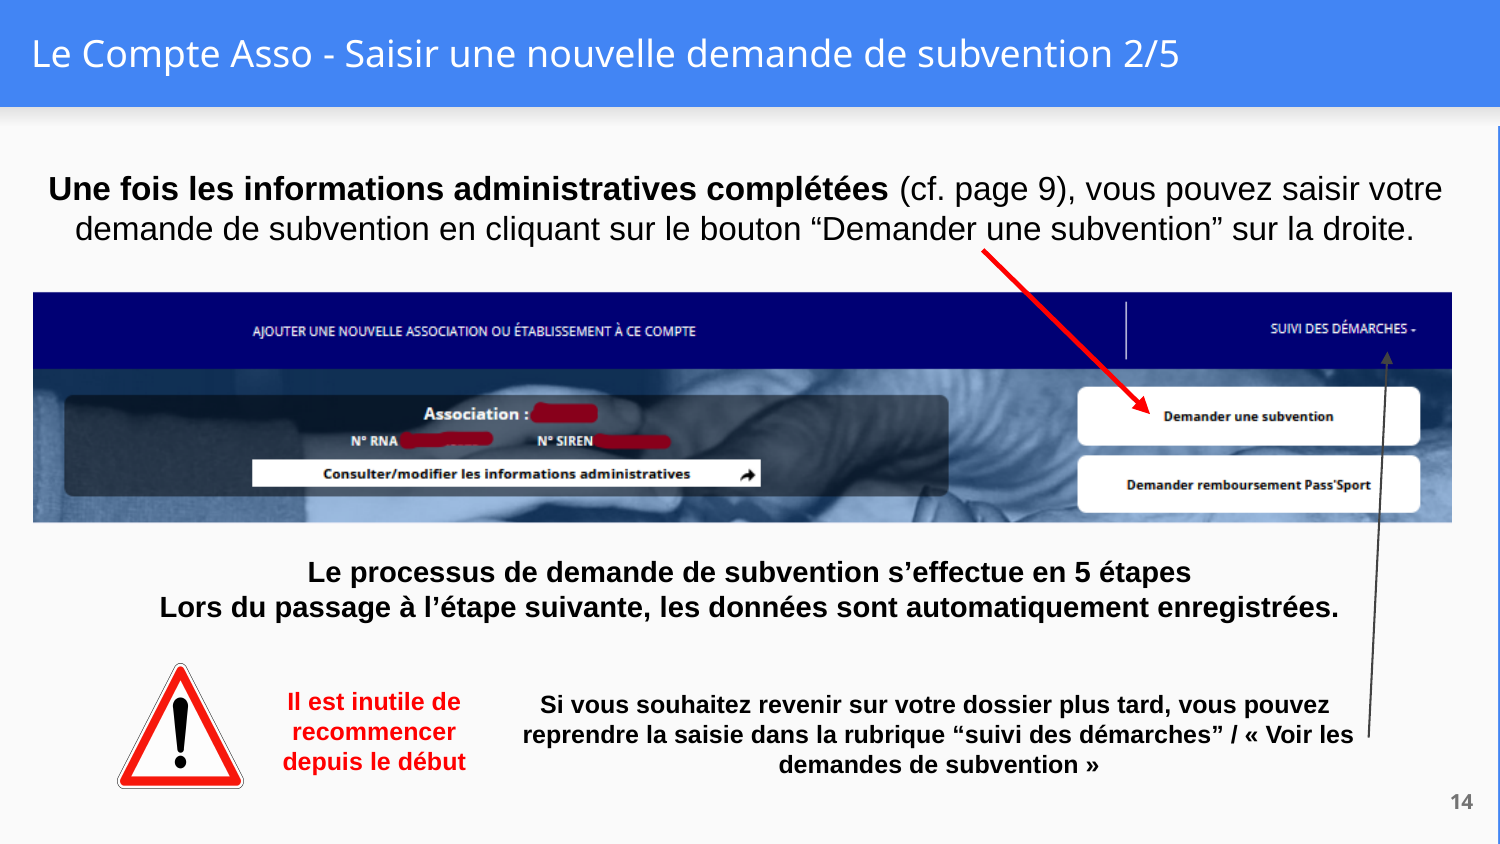

# Le Compte Asso - Saisir une nouvelle demande de subvention 2/5
Une fois les informations administratives complétées (cf. page 9), vous pouvez saisir votre demande de subvention en cliquant sur le bouton “Demander une subvention” sur la droite.
Le processus de demande de subvention s’effectue en 5 étapes
Lors du passage à l’étape suivante, les données sont automatiquement enregistrées.
Il est inutile de recommencer depuis le début
Si vous souhaitez revenir sur votre dossier plus tard, vous pouvez
reprendre la saisie dans la rubrique “suivi des démarches” / « Voir les demandes de subvention »